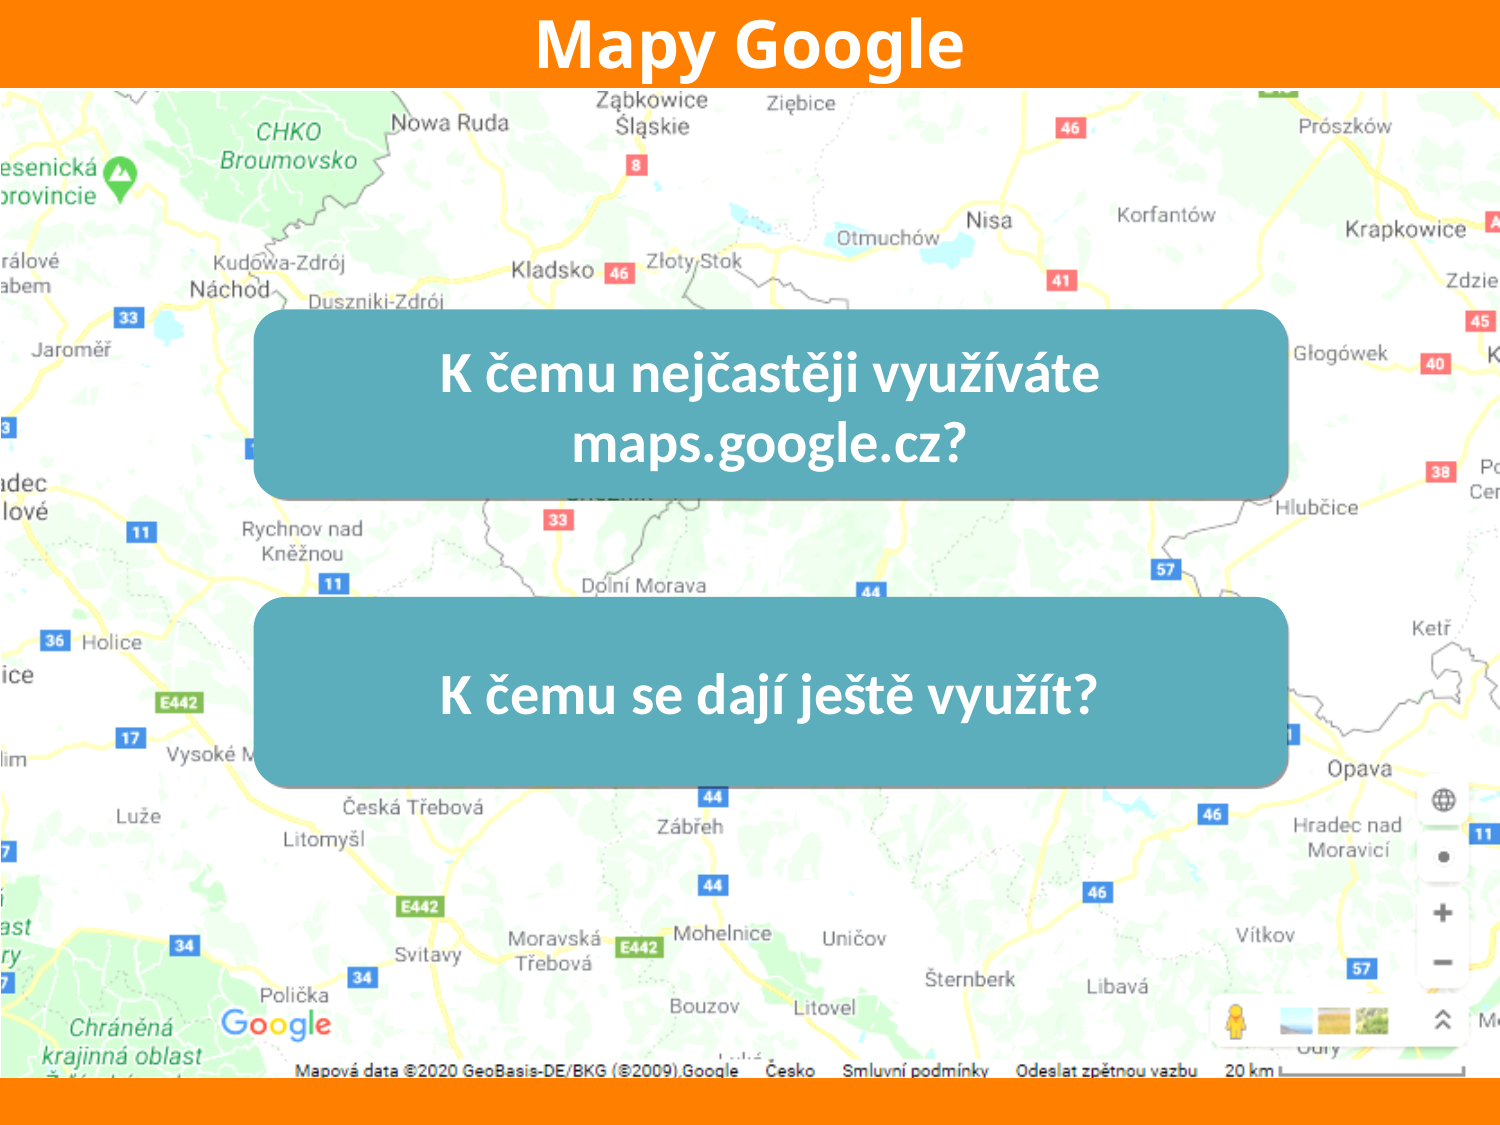

Mapy Google
K čemu nejčastěji využíváte maps.google.cz?
K čemu se dají ještě využít?